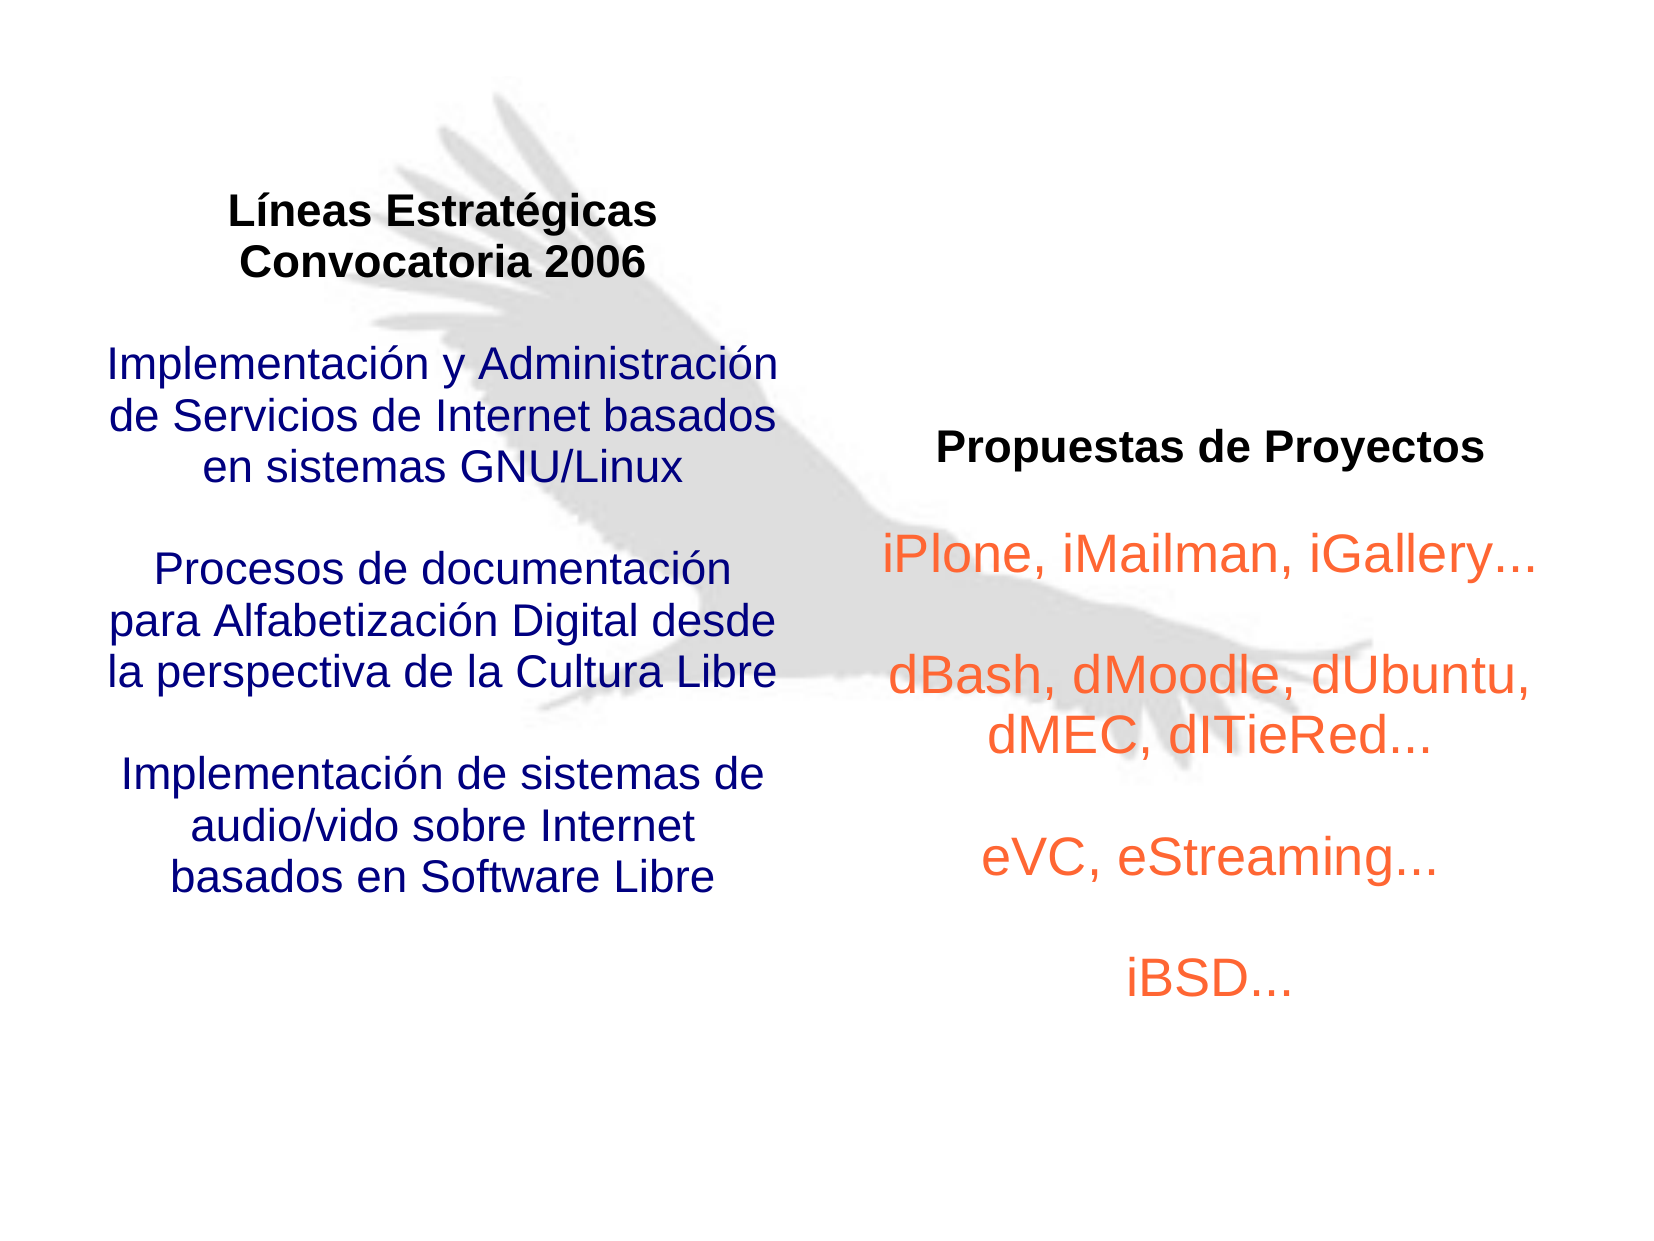

Líneas Estratégicas
Convocatoria 2006
Implementación y Administración de Servicios de Internet basados en sistemas GNU/Linux
Procesos de documentación para Alfabetización Digital desde la perspectiva de la Cultura Libre
Implementación de sistemas de audio/vido sobre Internet basados en Software Libre
Propuestas de Proyectos
iPlone, iMailman, iGallery...
dBash, dMoodle, dUbuntu, dMEC, dITieRed...
eVC, eStreaming...
iBSD...